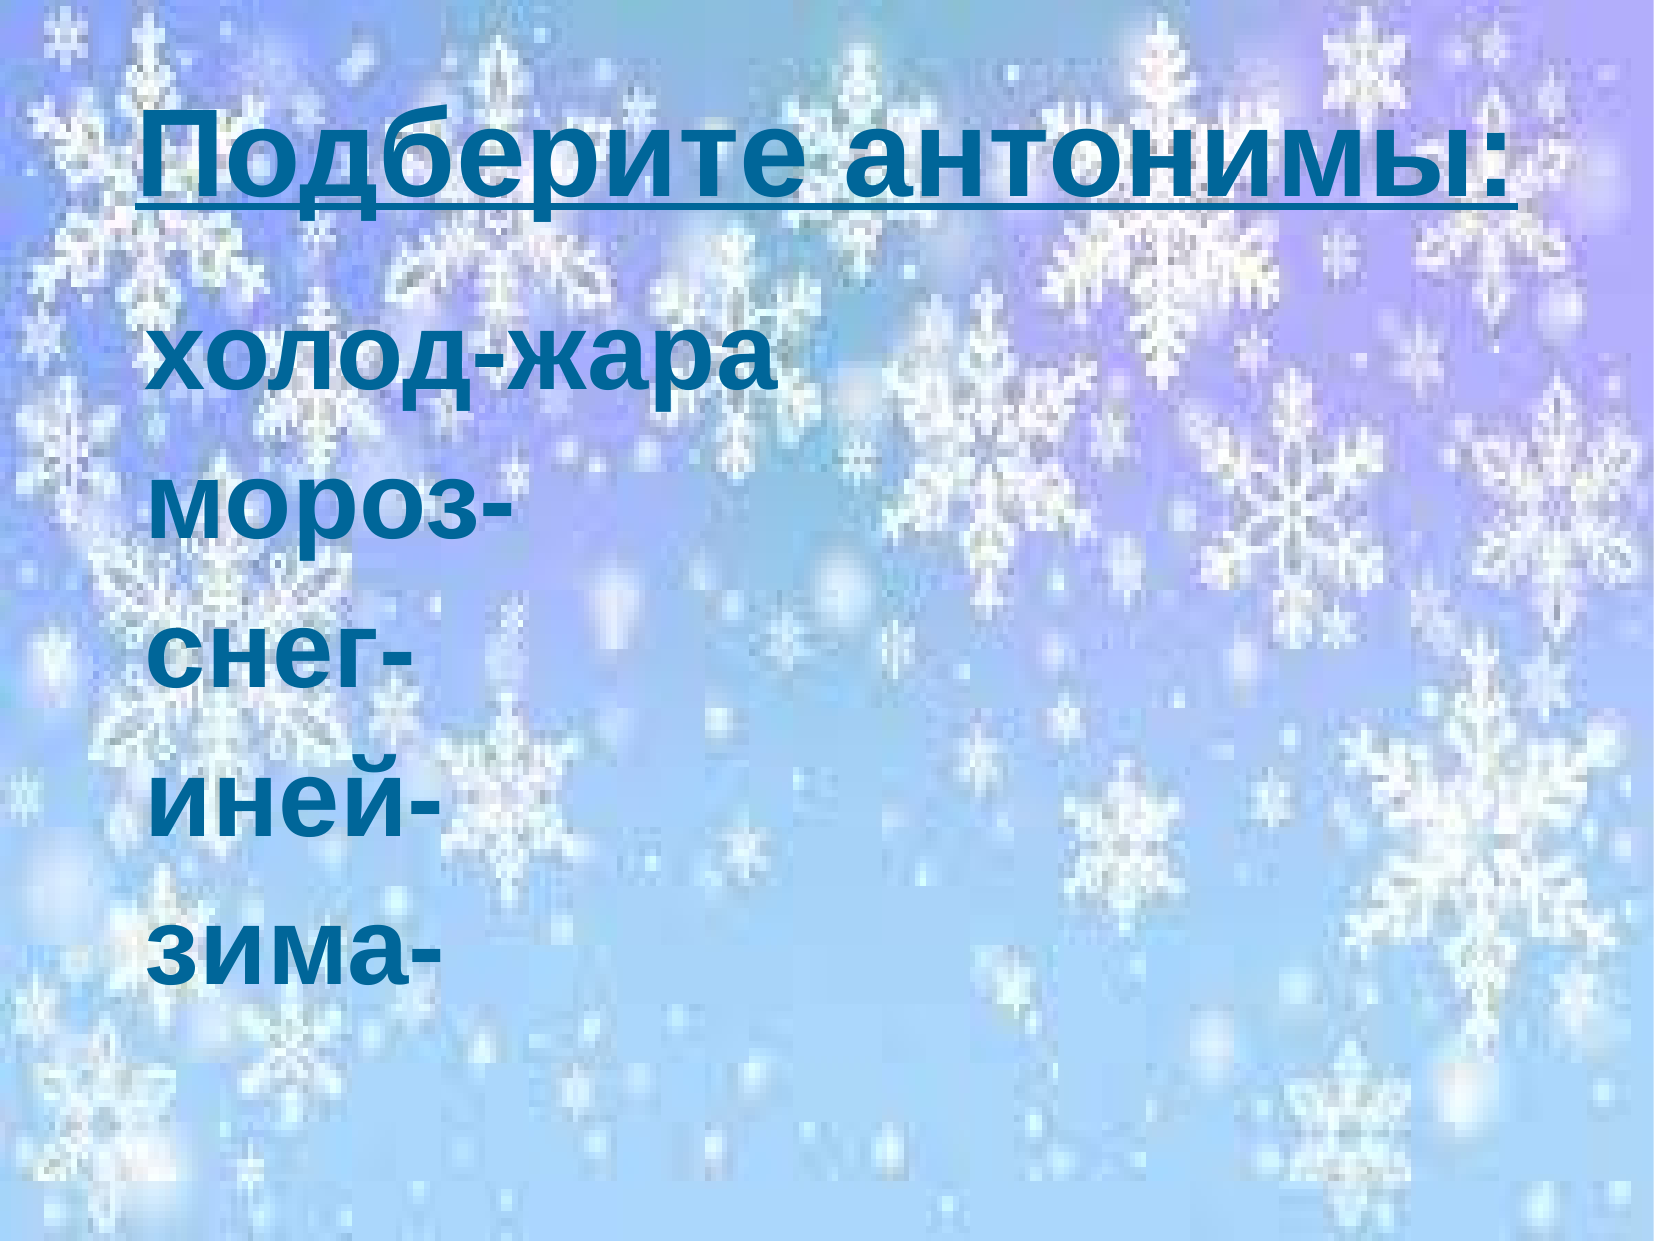

# Подберите антонимы:
холод-жара
мороз-
снег-
иней-
зима-